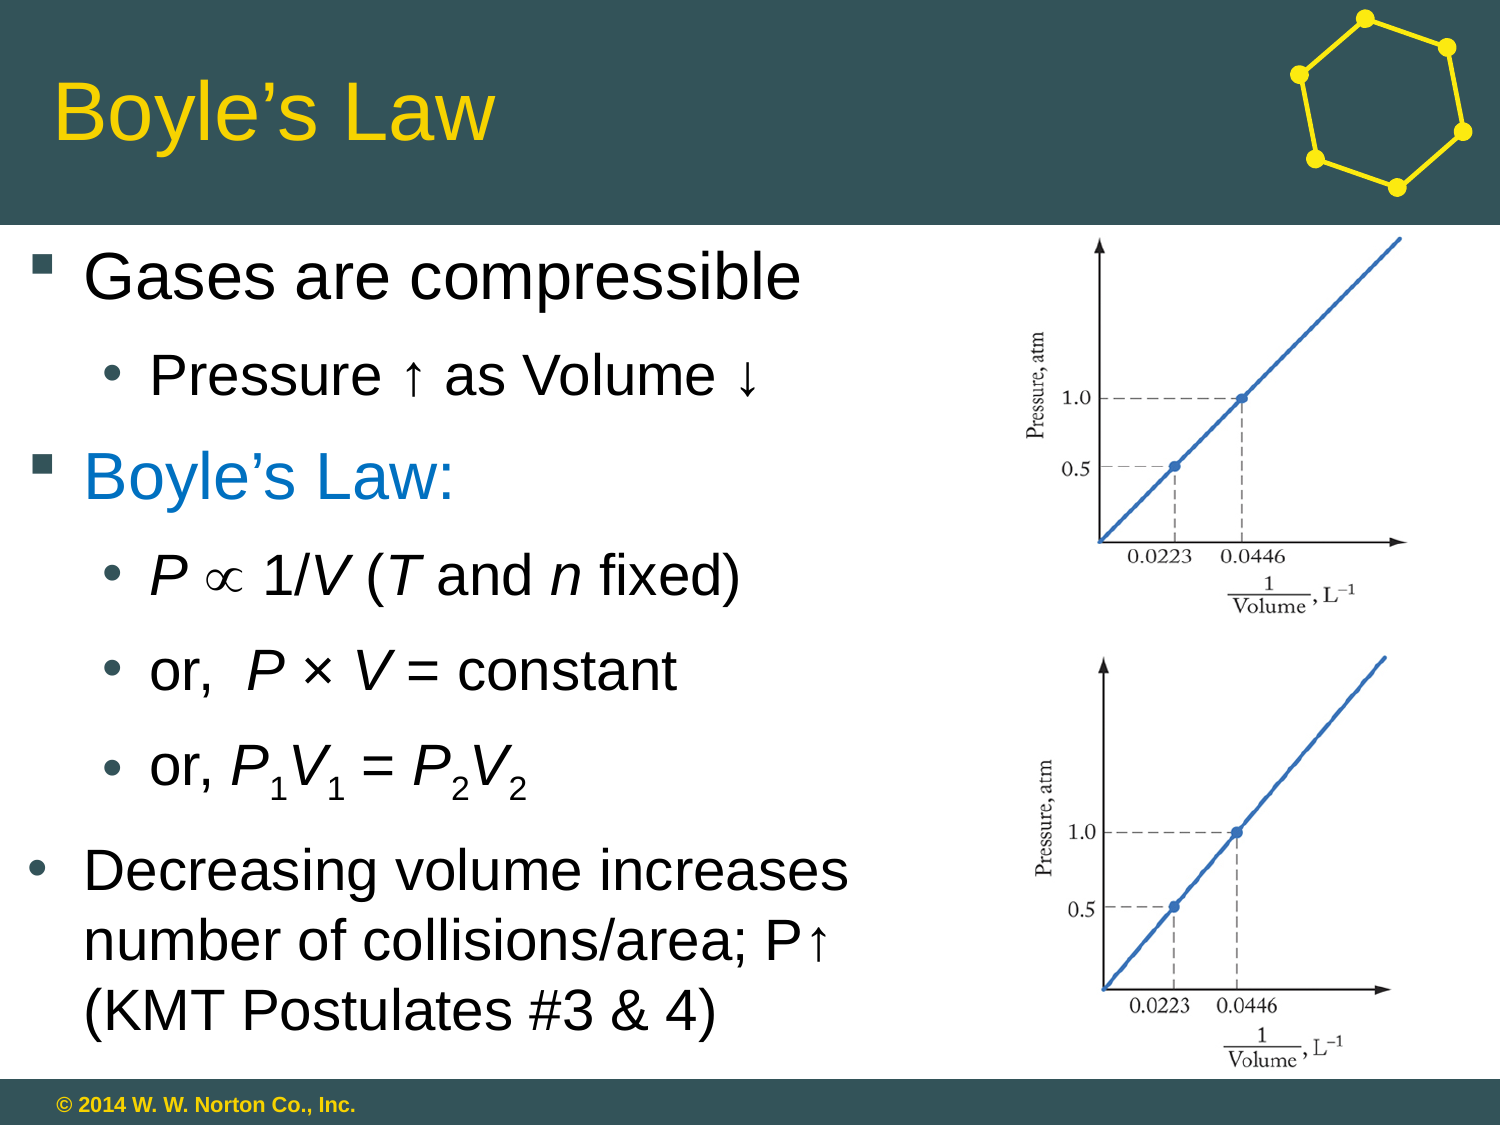

# Boyle’s Law
Gases are compressible
Pressure ↑ as Volume ↓
Boyle’s Law:
P  1/V (T and n fixed)
or, P × V = constant
or, P1V1 = P2V2
Decreasing volume increases number of collisions/area; P↑ (KMT Postulates #3 & 4)